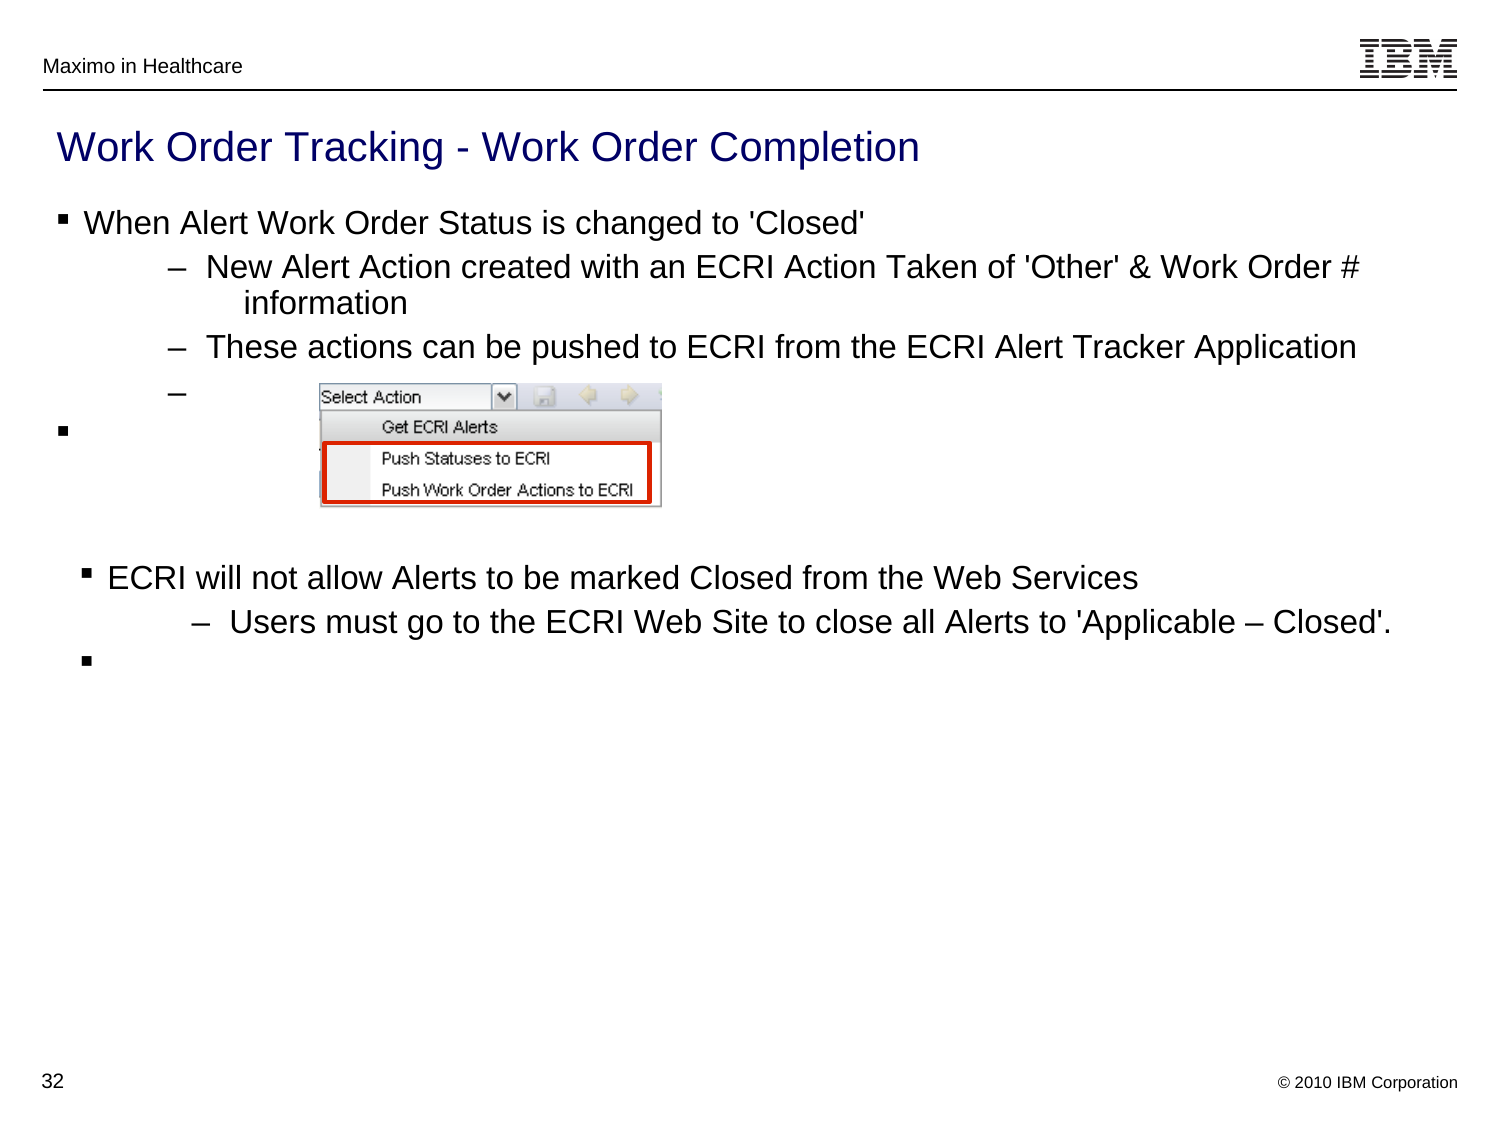

# Work Order Tracking - Work Order Completion
When Alert Work Order Status is changed to 'Closed'
New Alert Action created with an ECRI Action Taken of 'Other' & Work Order # information
These actions can be pushed to ECRI from the ECRI Alert Tracker Application
ECRI will not allow Alerts to be marked Closed from the Web Services
Users must go to the ECRI Web Site to close all Alerts to 'Applicable – Closed'.